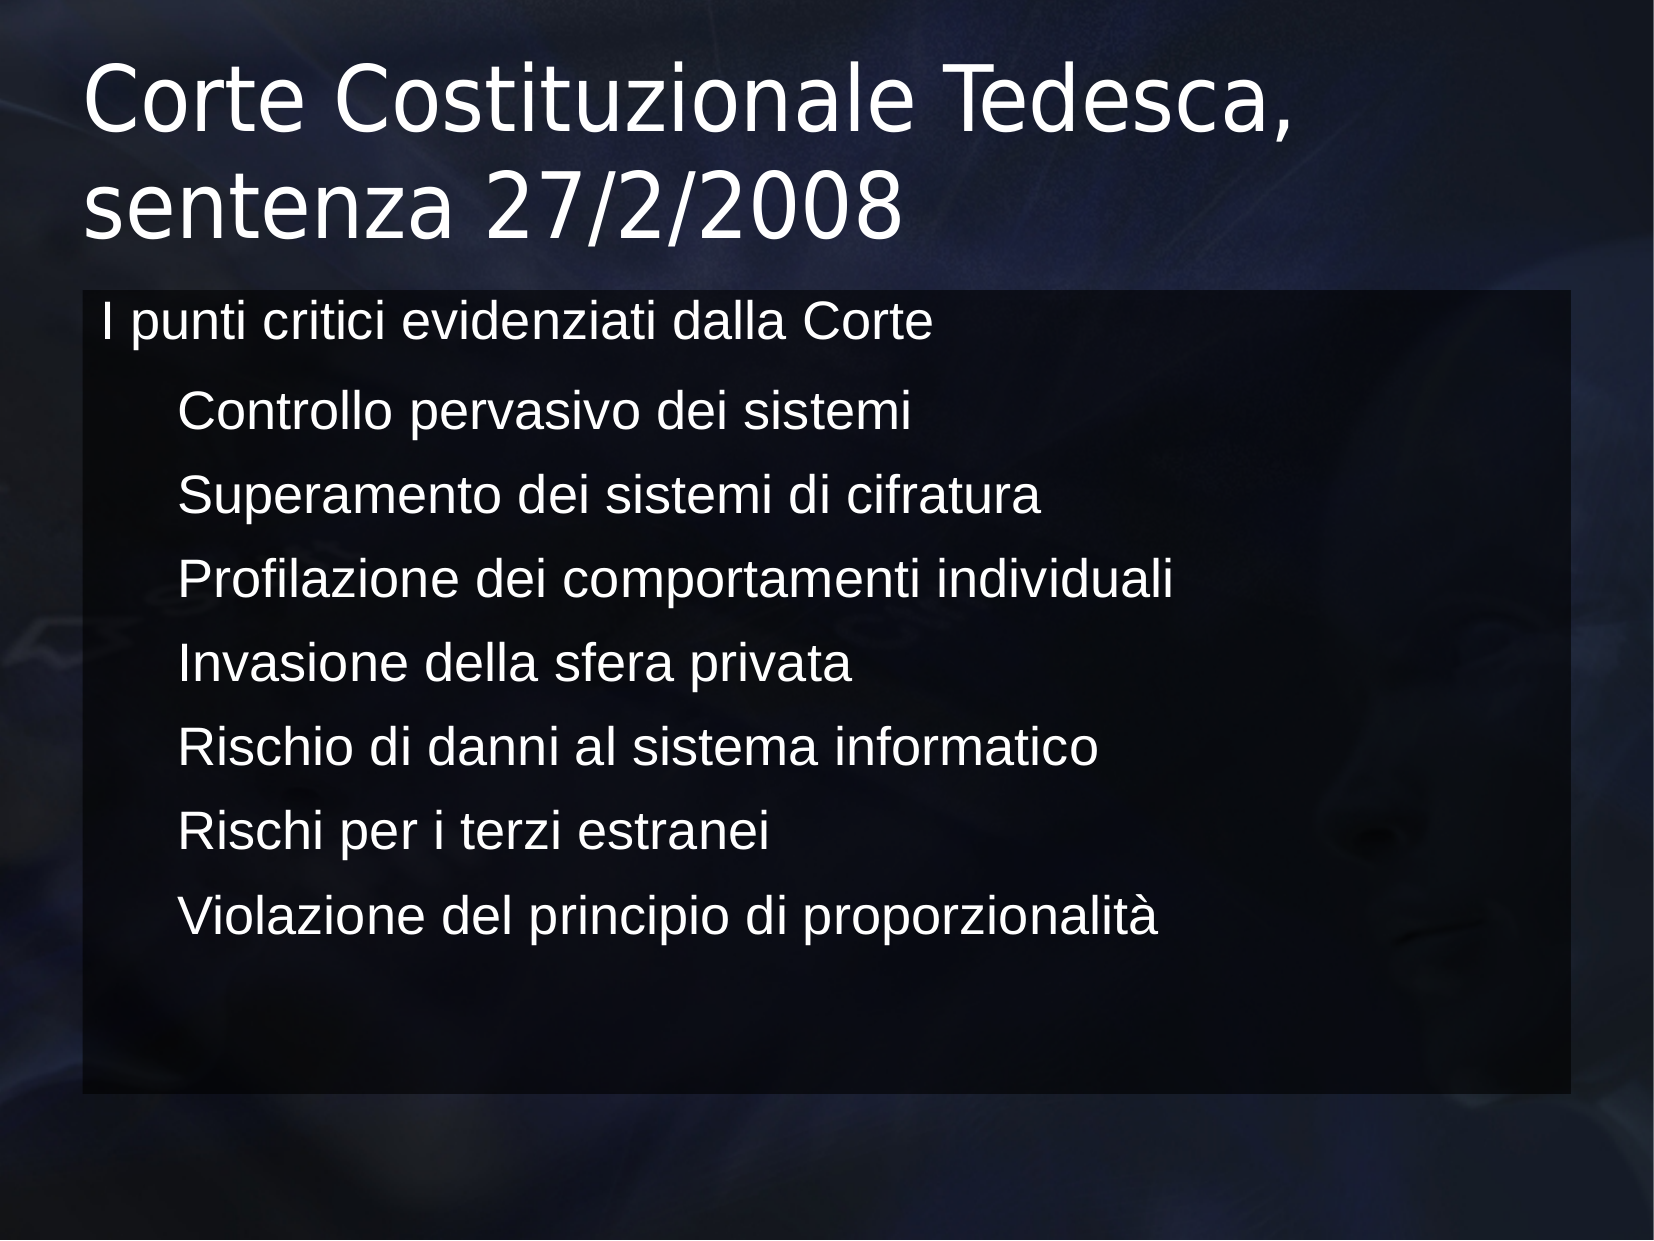

# Corte Costituzionale Tedesca, sentenza 27/2/2008
I punti critici evidenziati dalla Corte
Controllo pervasivo dei sistemi
Superamento dei sistemi di cifratura
Profilazione dei comportamenti individuali
Invasione della sfera privata
Rischio di danni al sistema informatico
Rischi per i terzi estranei
Violazione del principio di proporzionalità